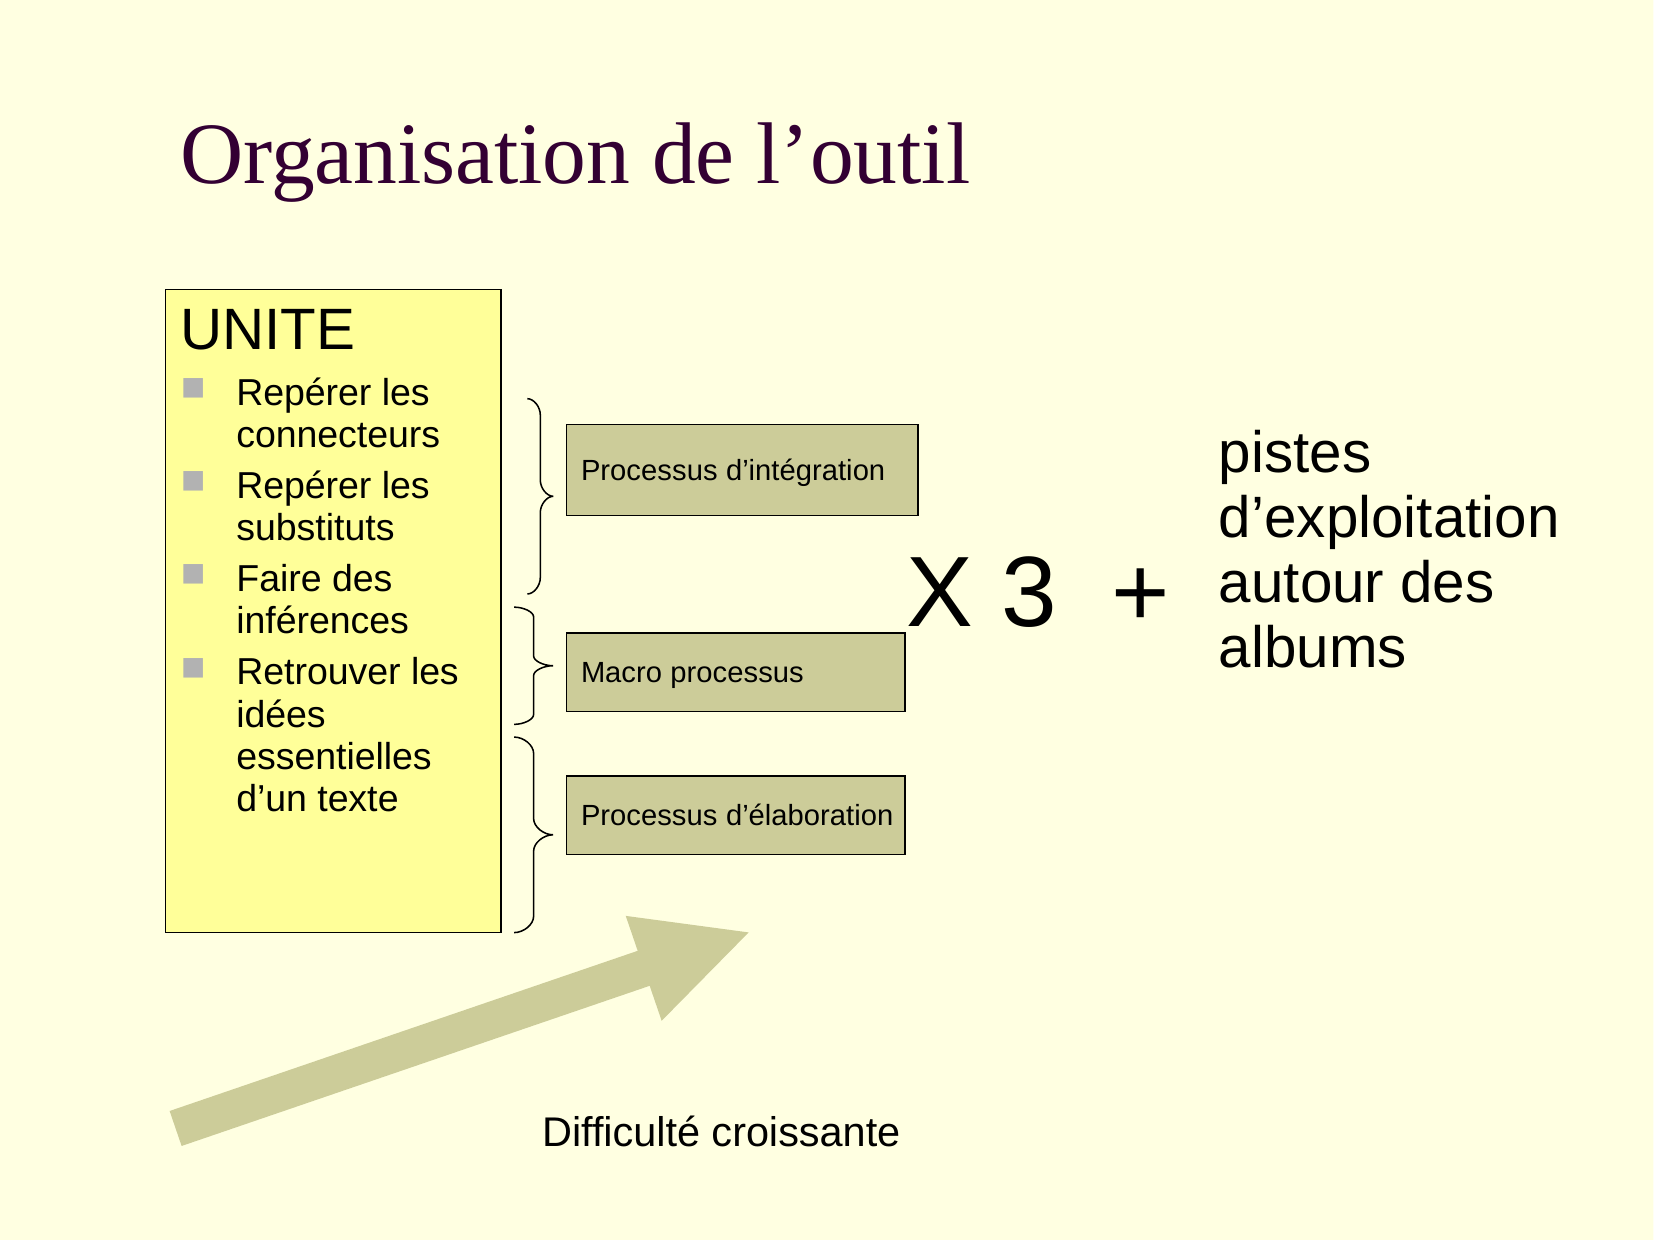

Organisation de l’outil
UNITE
Repérer les connecteurs
Repérer les substituts
Faire des inférences
Retrouver les idées essentielles d’un texte
pistes d’exploitation autour des albums
Processus d’intégration
X 3 +
Macro processus
Processus d’élaboration
Difficulté croissante